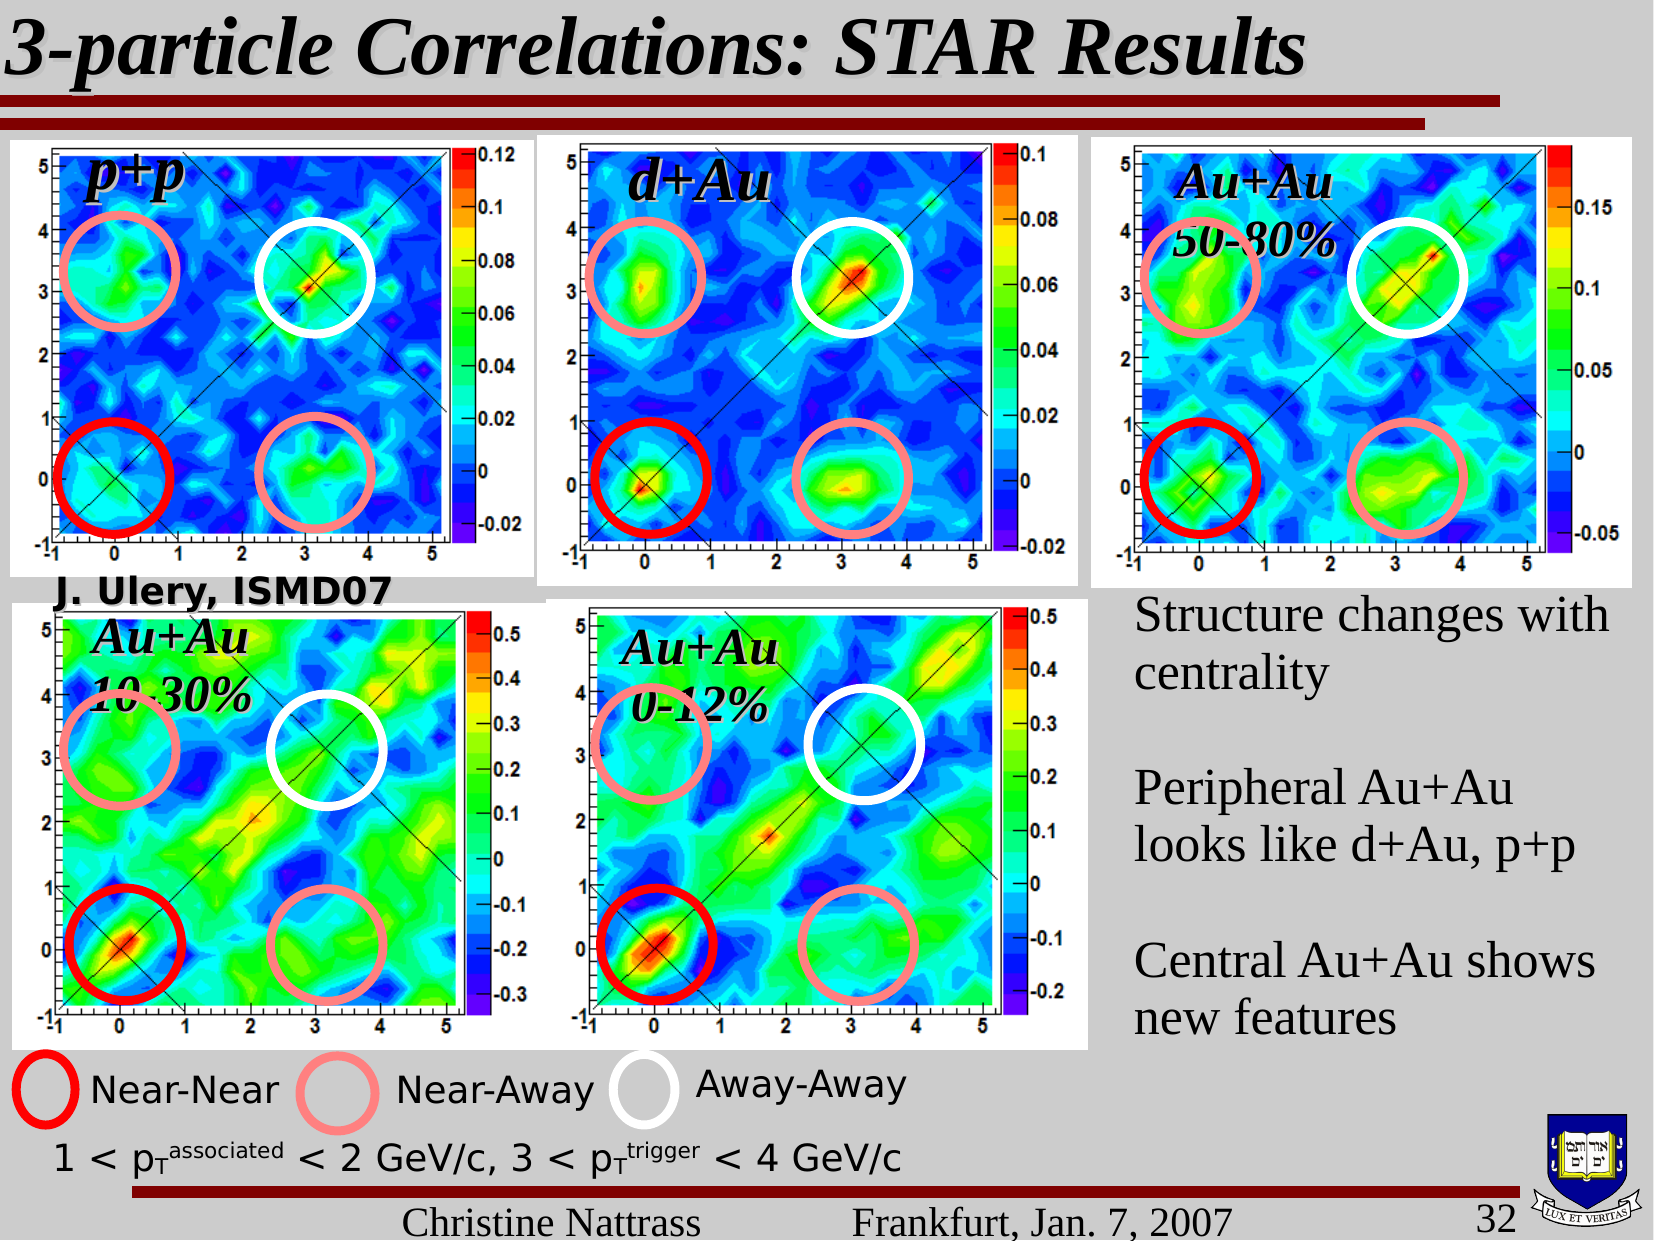

# 3-particle Correlations: STAR Results
p+p
d+Au
Au+Au
50-80%
Near-Away
Away-Away
Near-Near
Away
Near
J. Ulery, ISMD07
Structure changes with centrality
Peripheral Au+Au looks like d+Au, p+p
Central Au+Au shows new features
Au+Au
10-30%
Au+Au
0-12%
Paste on predictions
1 < pTassociated < 2 GeV/c, 3 < pTtrigger < 4 GeV/c
Ulery (STAR) QM05